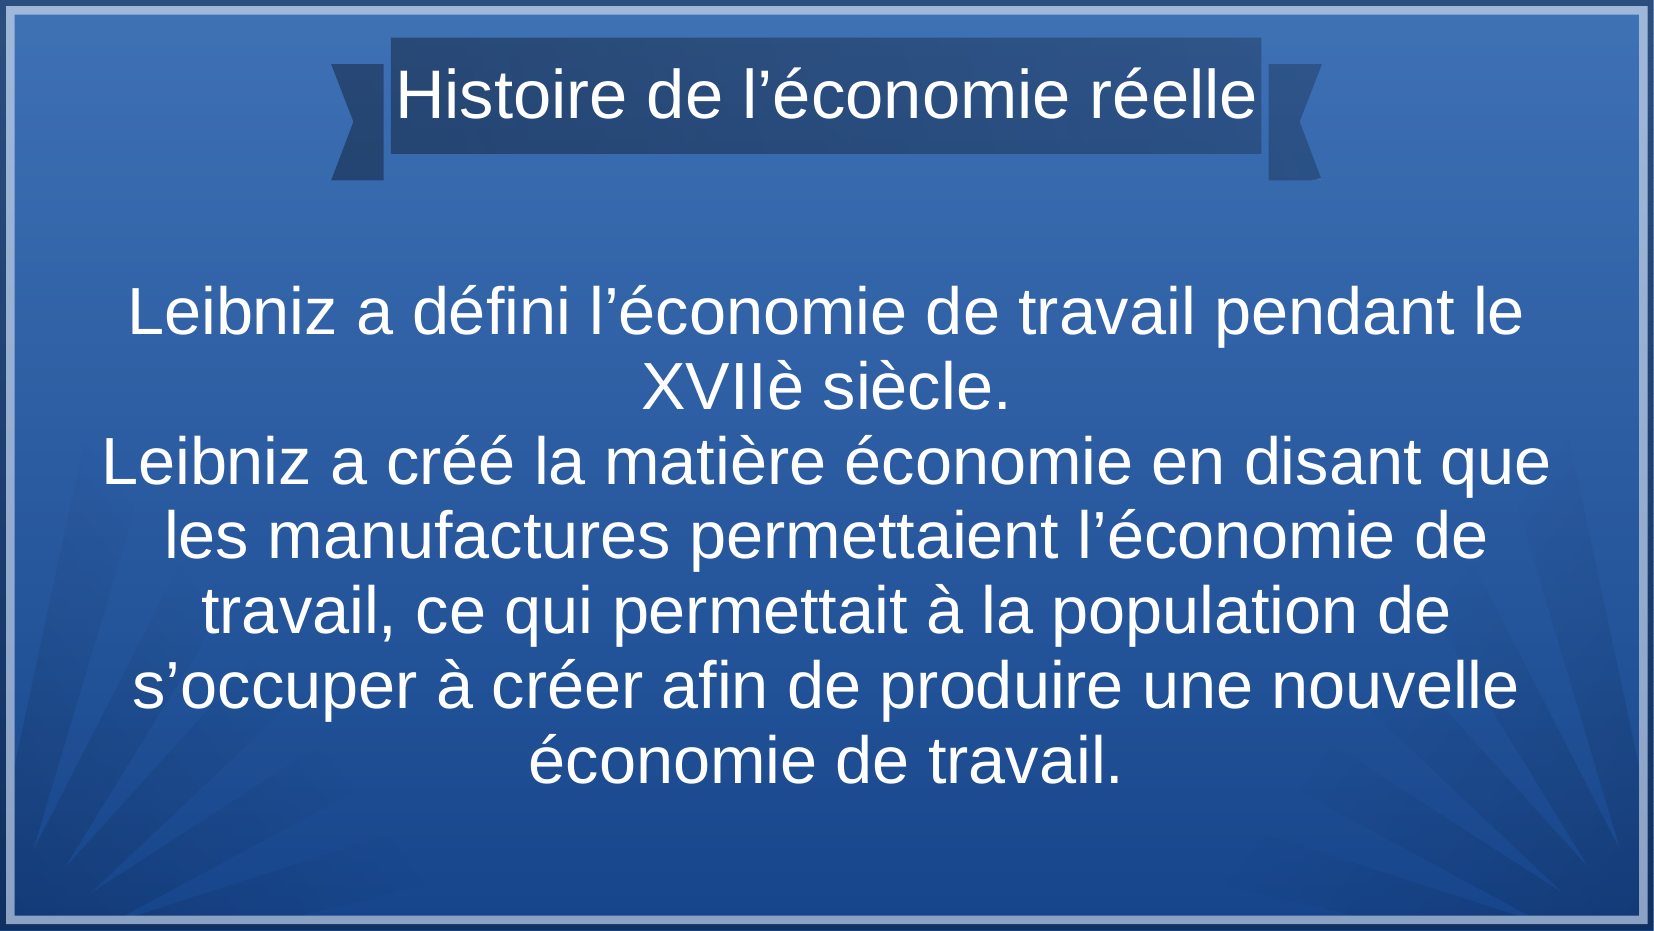

# Histoire de l’économie réelle
Leibniz a défini l’économie de travail pendant le XVIIè siècle.
Leibniz a créé la matière économie en disant que les manufactures permettaient l’économie de travail, ce qui permettait à la population de s’occuper à créer afin de produire une nouvelle économie de travail.